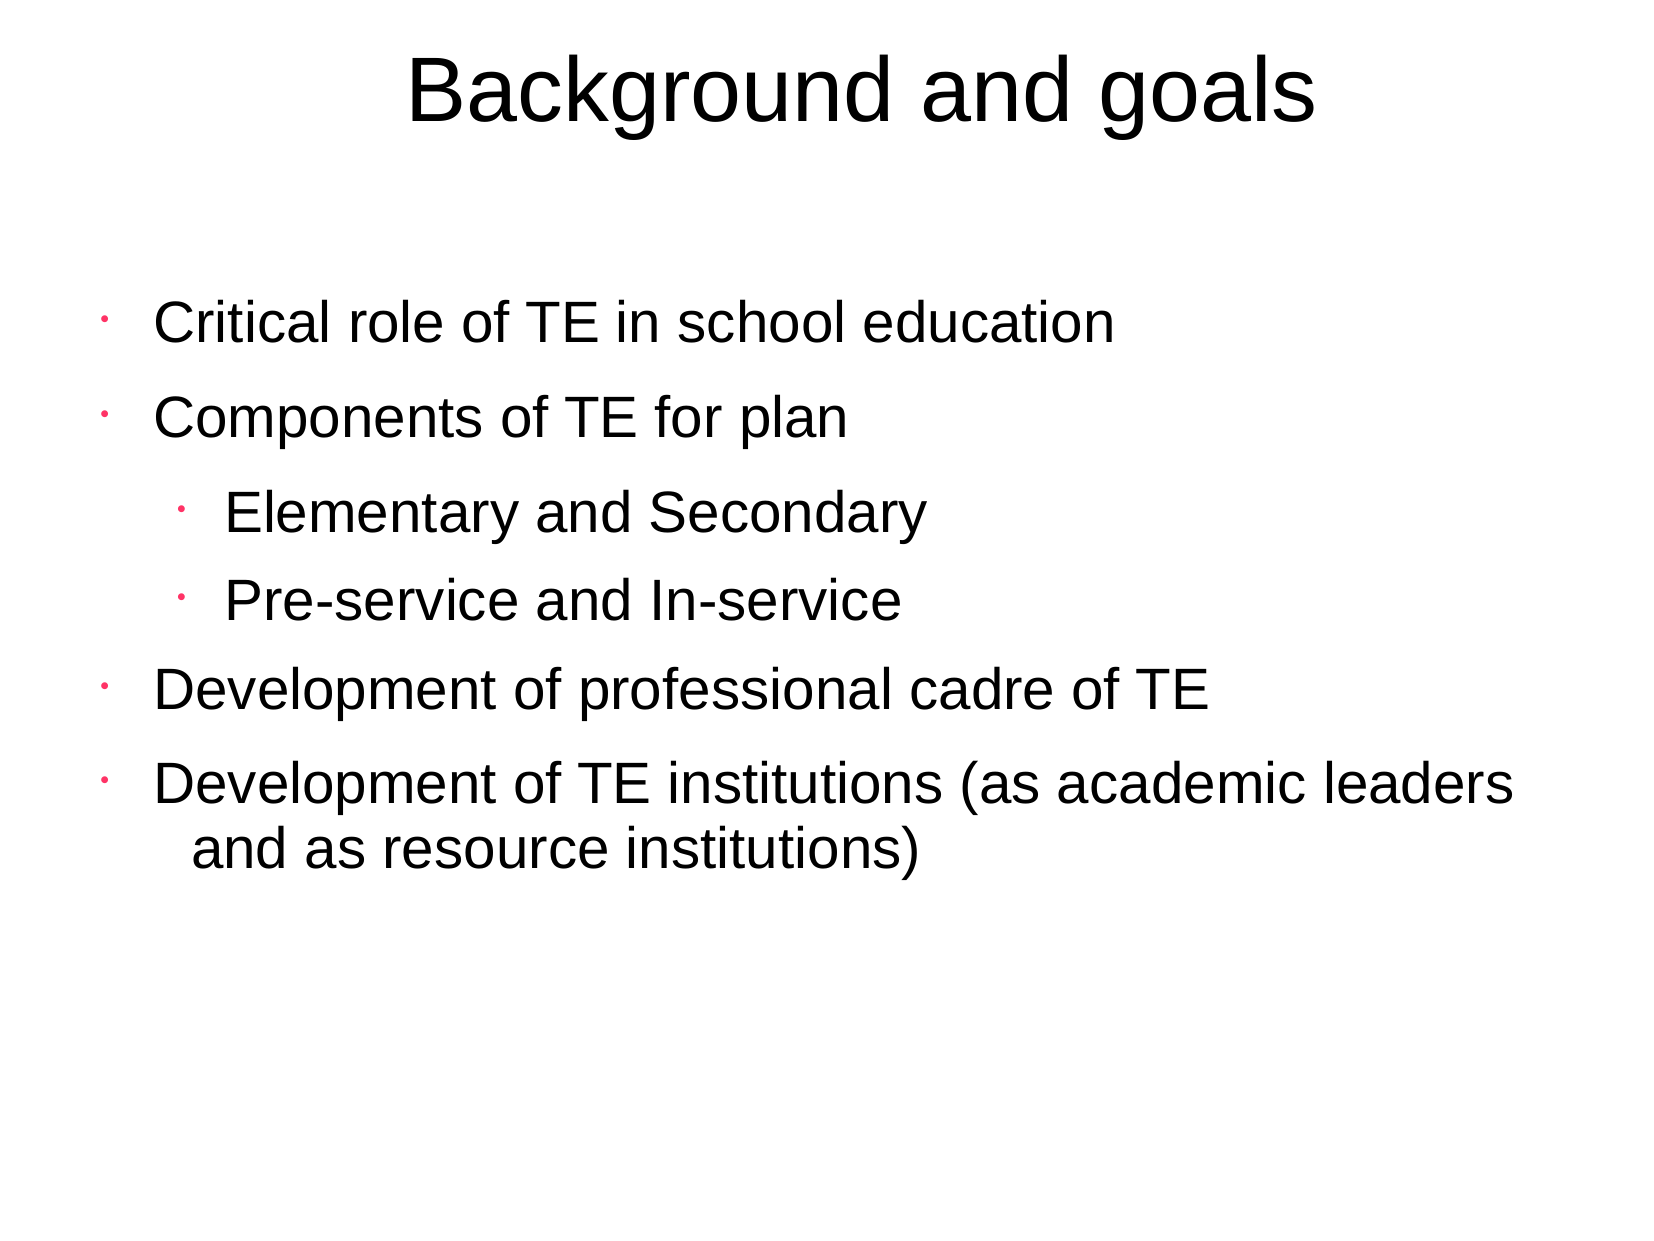

# Background and goals
Critical role of TE in school education
Components of TE for plan
Elementary and Secondary
Pre-service and In-service
Development of professional cadre of TE
Development of TE institutions (as academic leaders and as resource institutions)